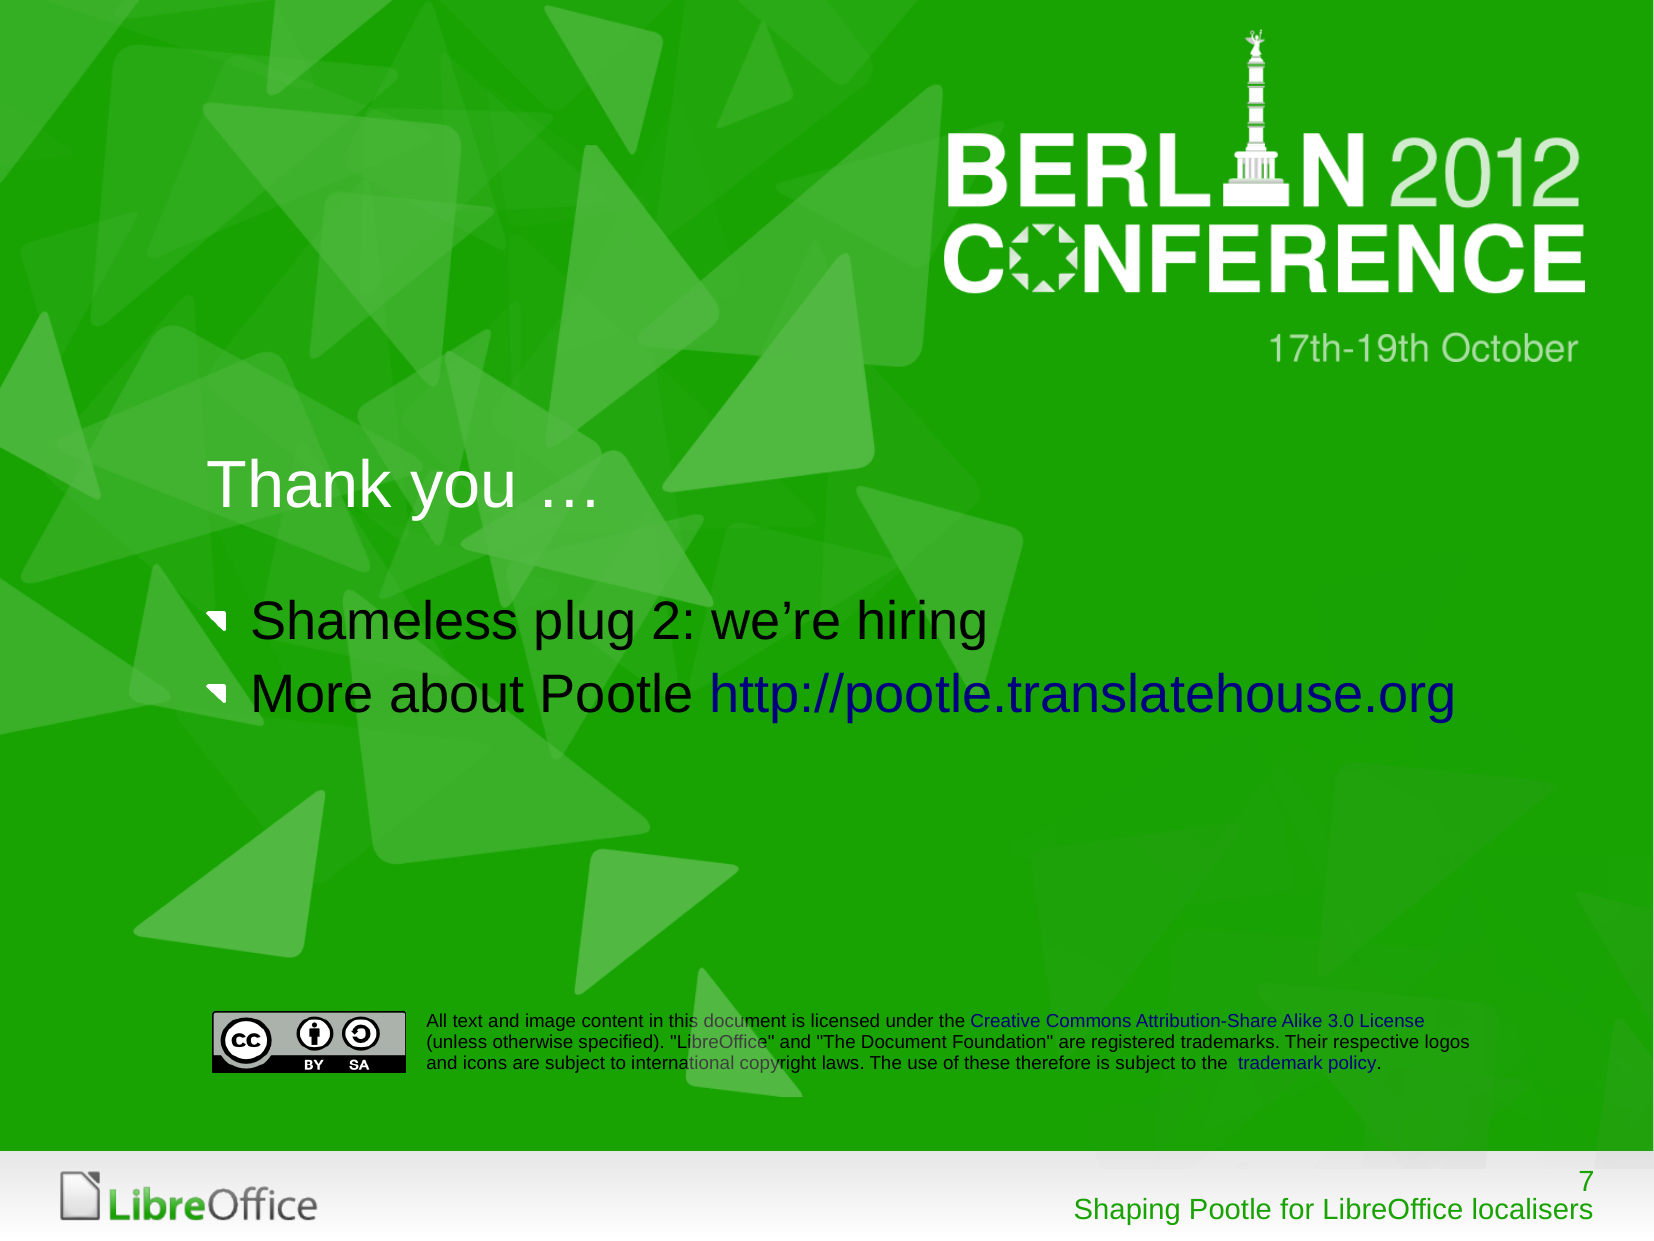

# Thank you …
Shameless plug 2: we’re hiring
More about Pootle http://pootle.translatehouse.org
7
Shaping Pootle for LibreOffice localisers